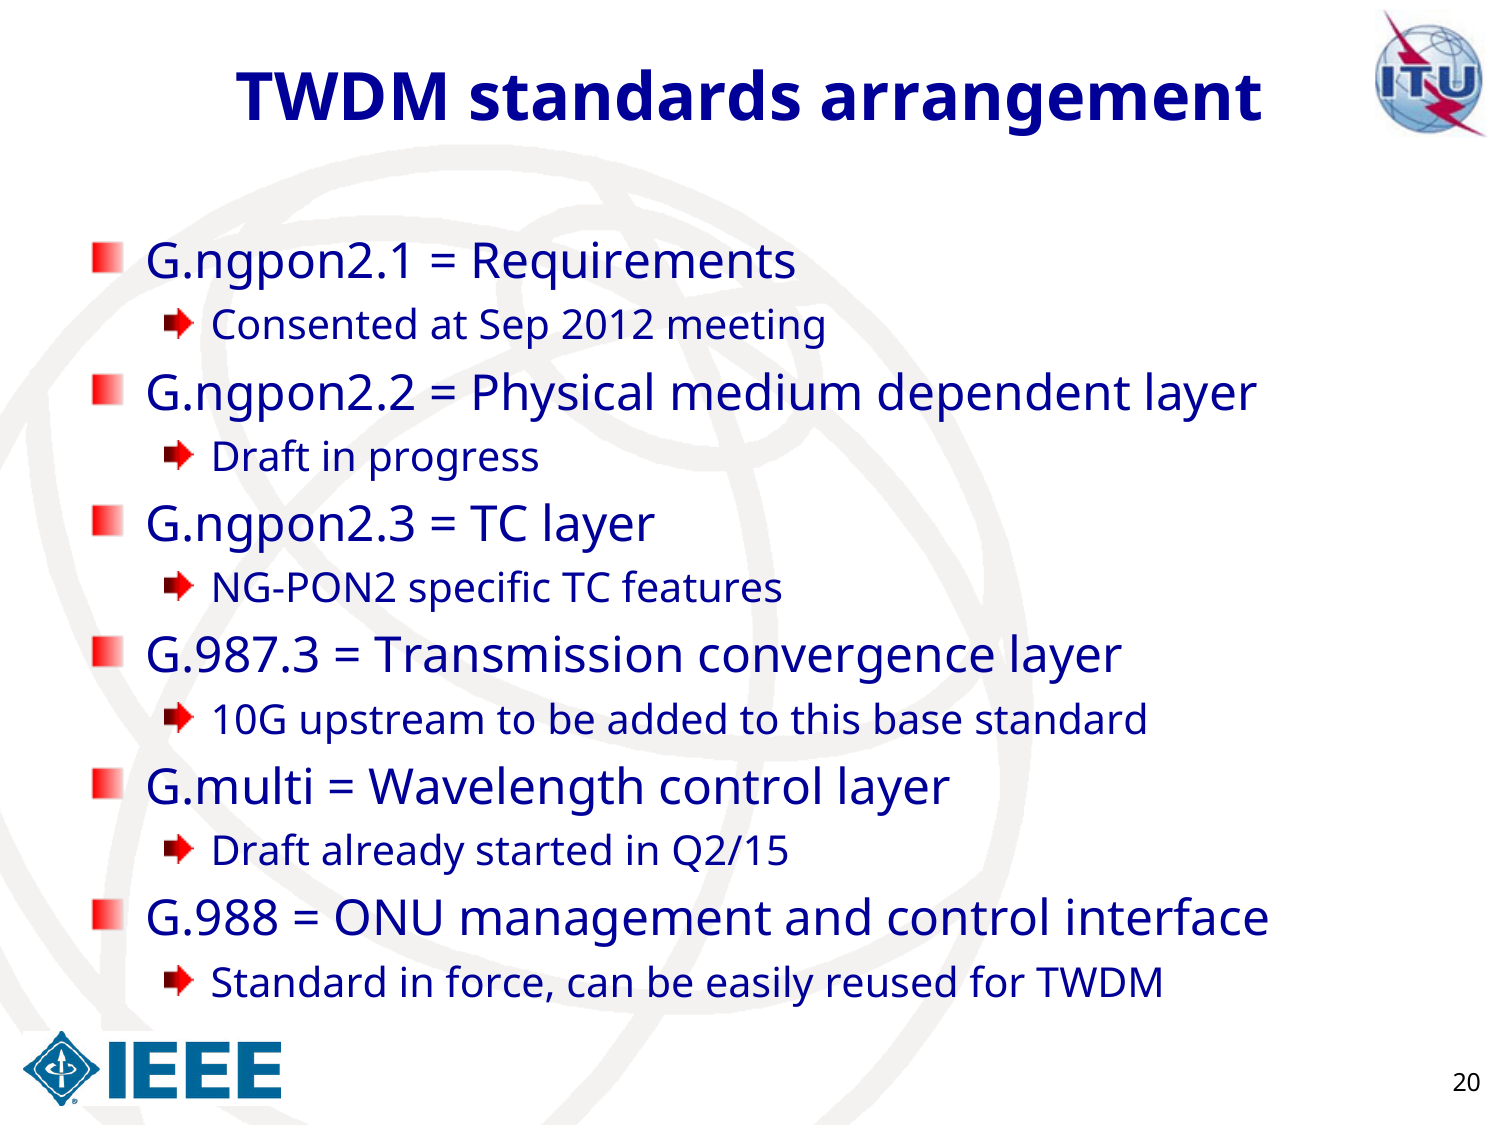

# TWDM standards arrangement
G.ngpon2.1 = Requirements
Consented at Sep 2012 meeting
G.ngpon2.2 = Physical medium dependent layer
Draft in progress
G.ngpon2.3 = TC layer
NG-PON2 specific TC features
G.987.3 = Transmission convergence layer
10G upstream to be added to this base standard
G.multi = Wavelength control layer
Draft already started in Q2/15
G.988 = ONU management and control interface
Standard in force, can be easily reused for TWDM